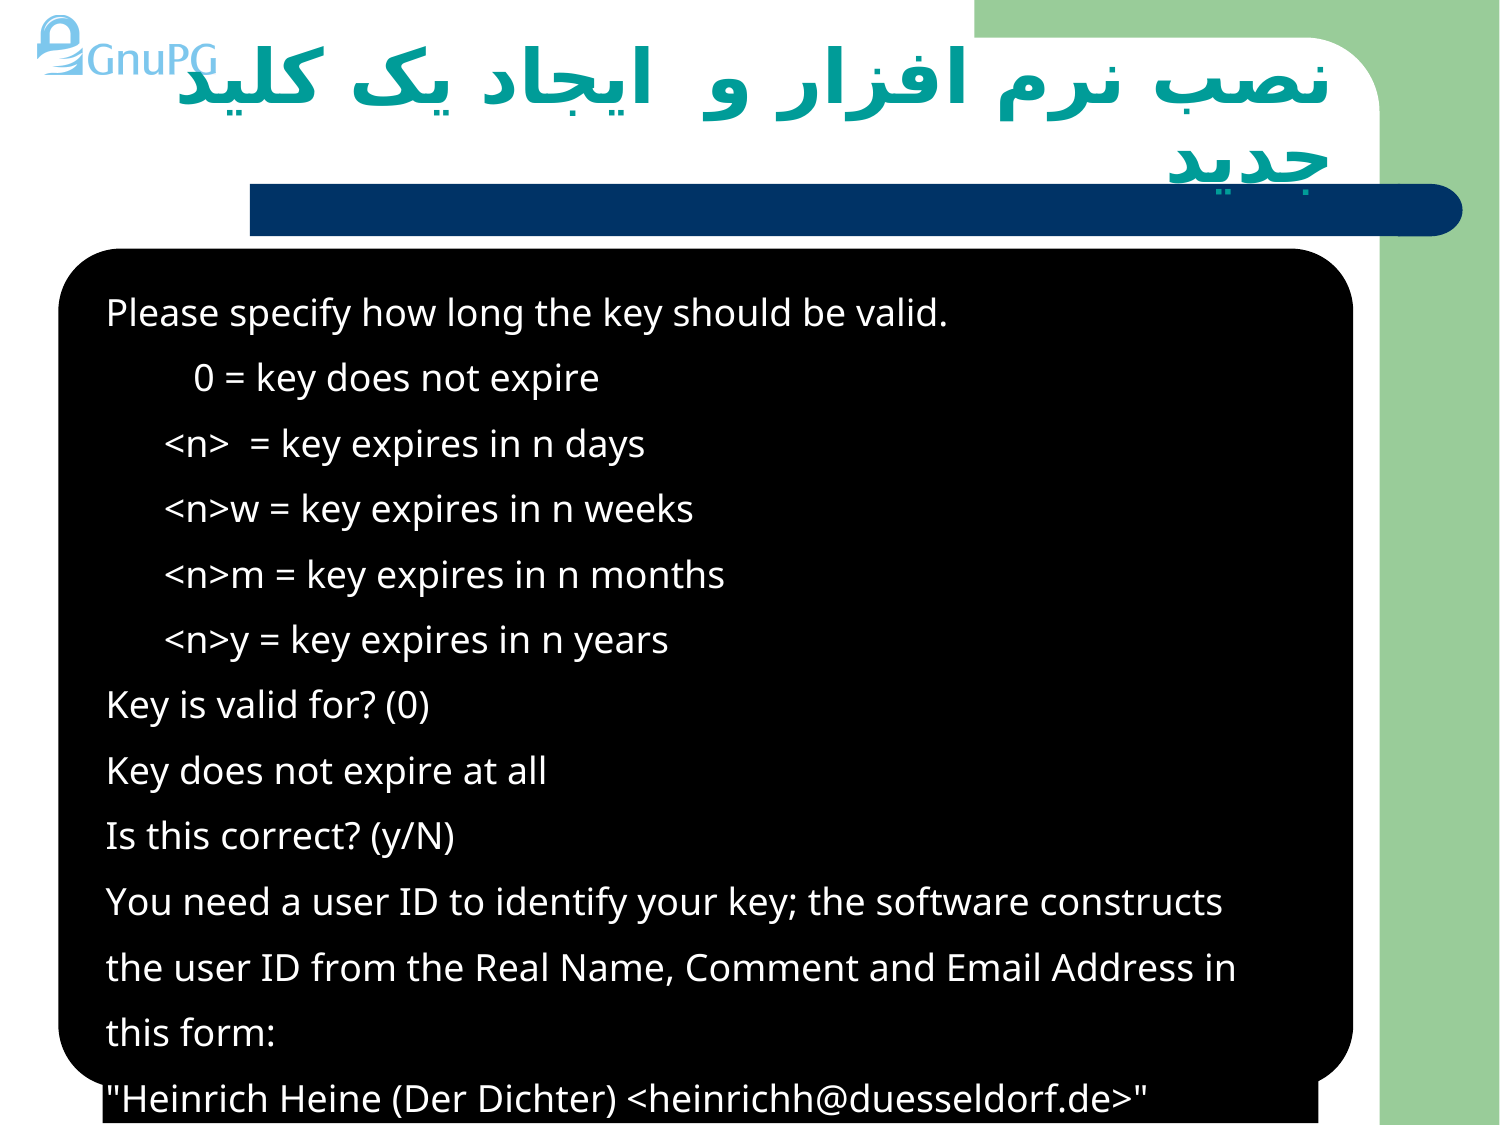

# نصب نرم افزار و ایجاد یک کلید جدید
Please specify how long the key should be valid.
 0 = key does not expire
 <n> = key expires in n days
 <n>w = key expires in n weeks
 <n>m = key expires in n months
 <n>y = key expires in n years
Key is valid for? (0)
Key does not expire at all
Is this correct? (y/N)
You need a user ID to identify your key; the software constructs
the user ID from the Real Name, Comment and Email Address in
this form:
"Heinrich Heine (Der Dichter) <heinrichh@duesseldorf.de>"